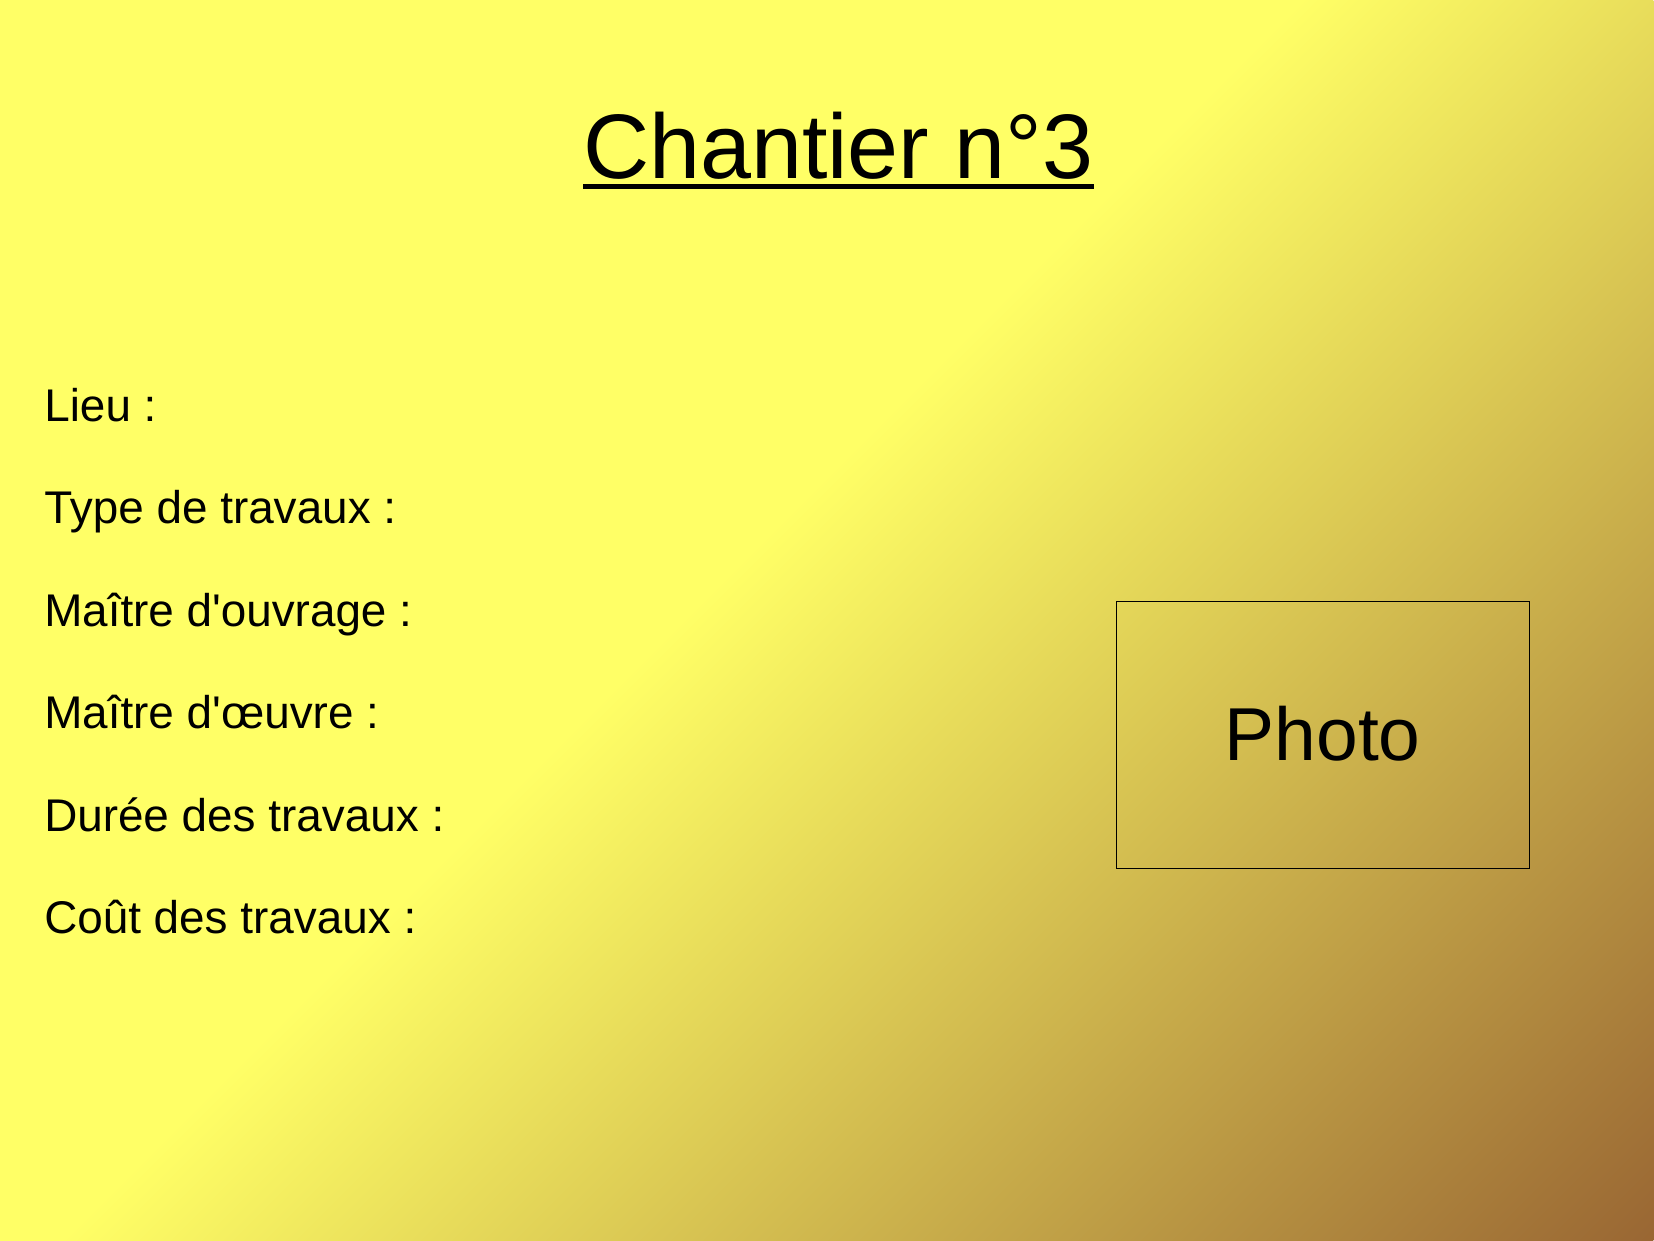

Chantier n°3
Lieu :
Type de travaux :
Maître d'ouvrage :
Maître d'œuvre :
Durée des travaux :
Coût des travaux :
Photo